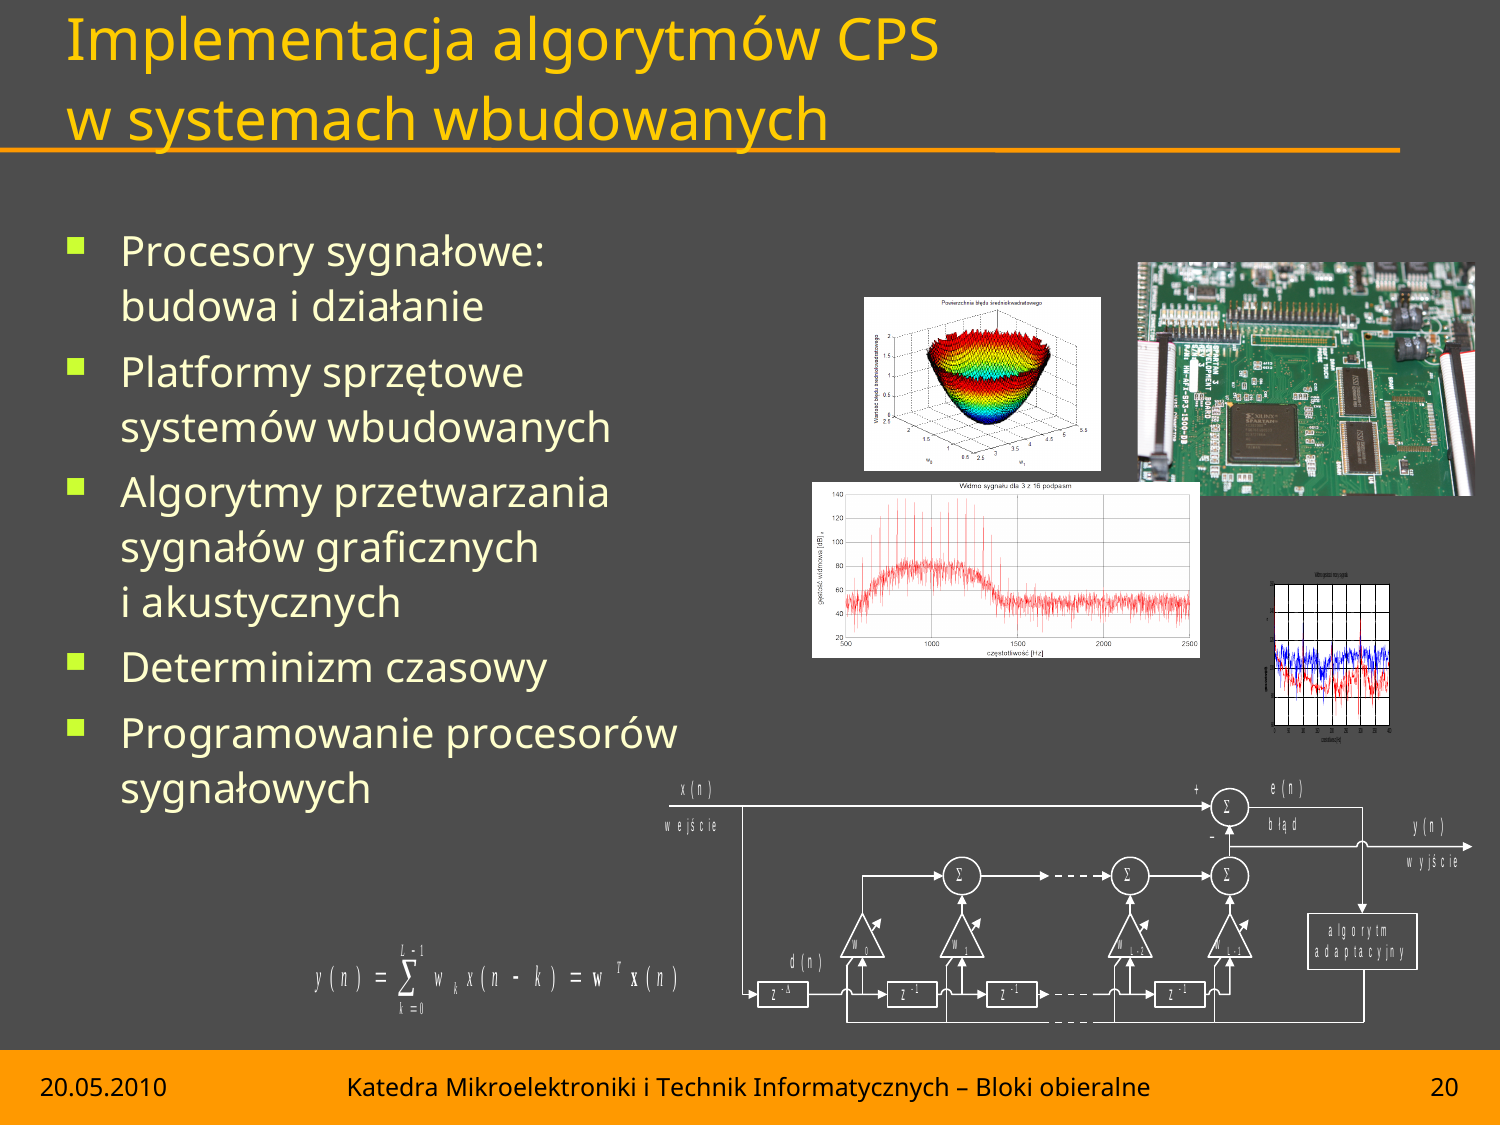

# Implementacja algorytmów CPS w systemach wbudowanych
Procesory sygnałowe: budowa i działanie
Platformy sprzętowe systemów wbudowanych
Algorytmy przetwarzania sygnałów graficznych
i akustycznych
Determinizm czasowy
Programowanie procesorów sygnałowych
20.05.2010
Katedra Mikroelektroniki i Technik Informatycznych – Bloki obieralne
20